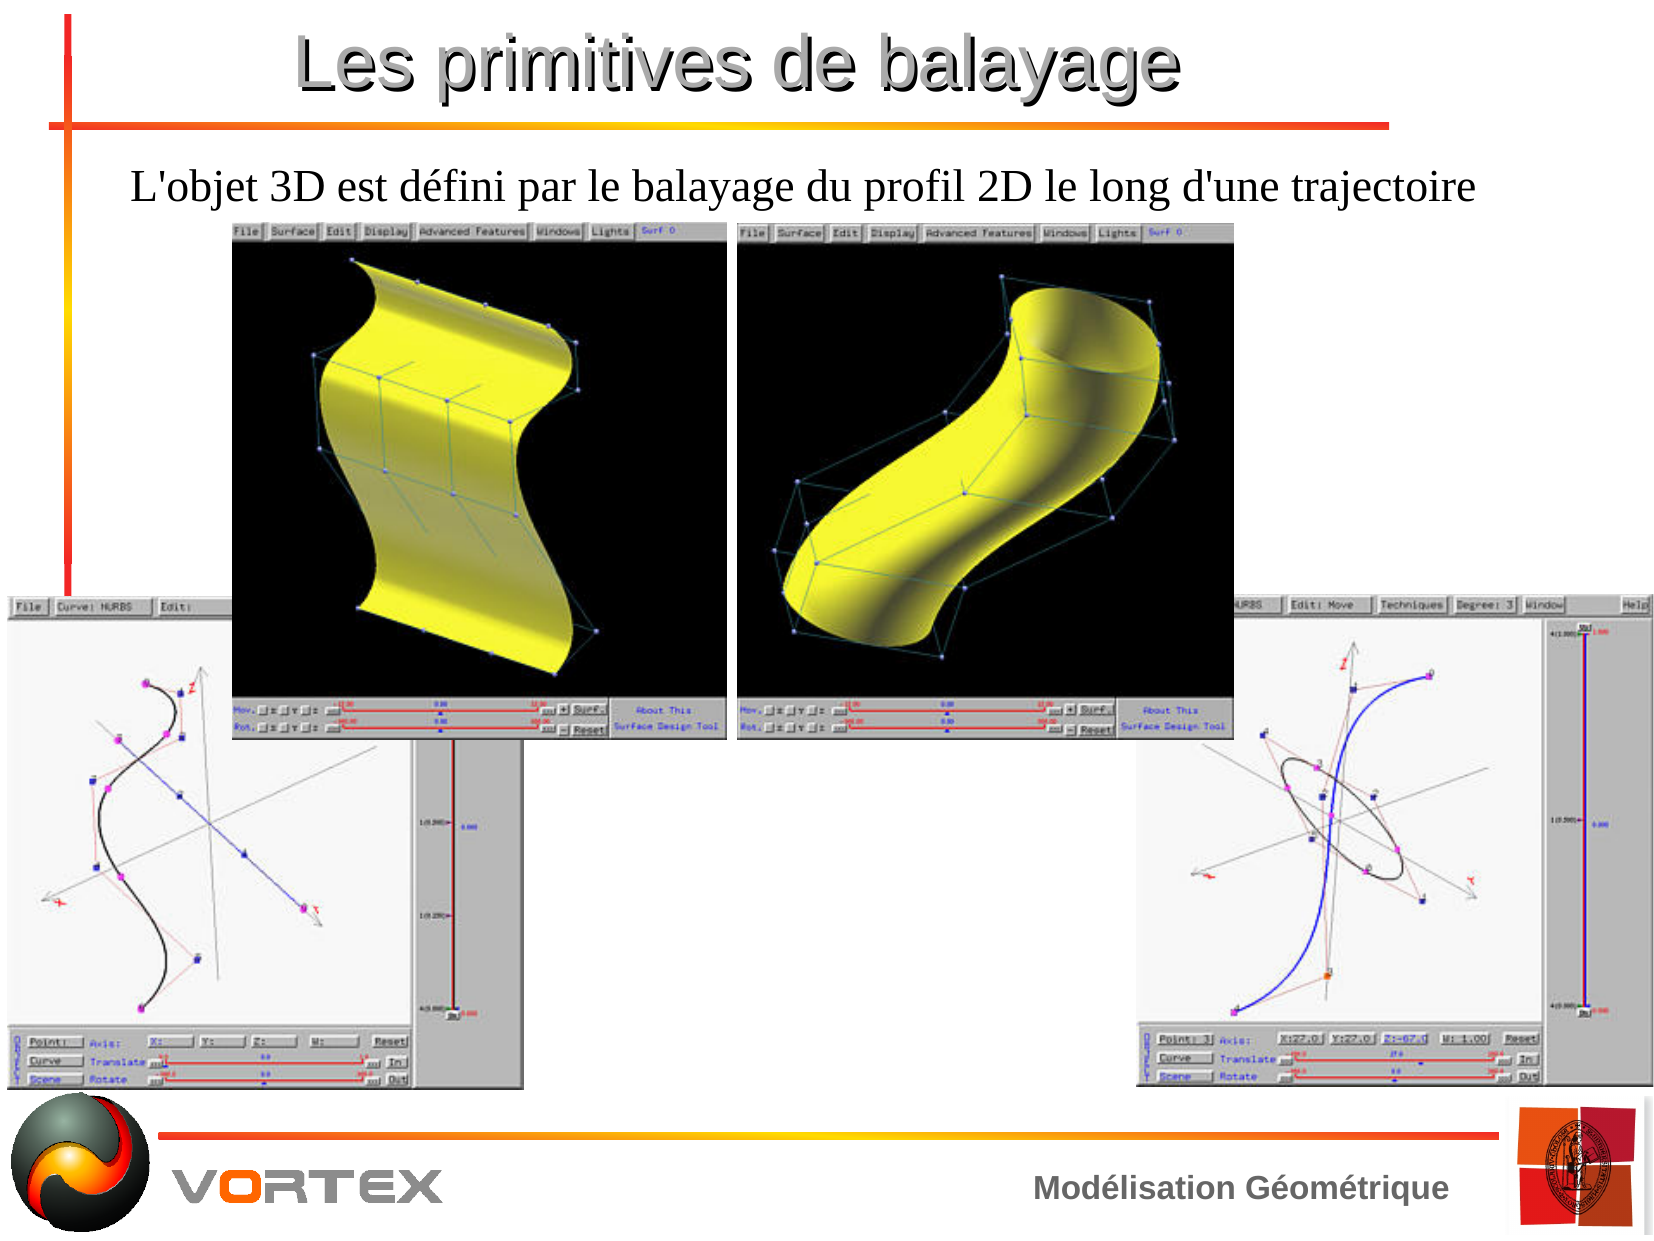

# Les primitives de balayage
L'objet 3D est défini par le balayage du profil 2D le long d'une trajectoire